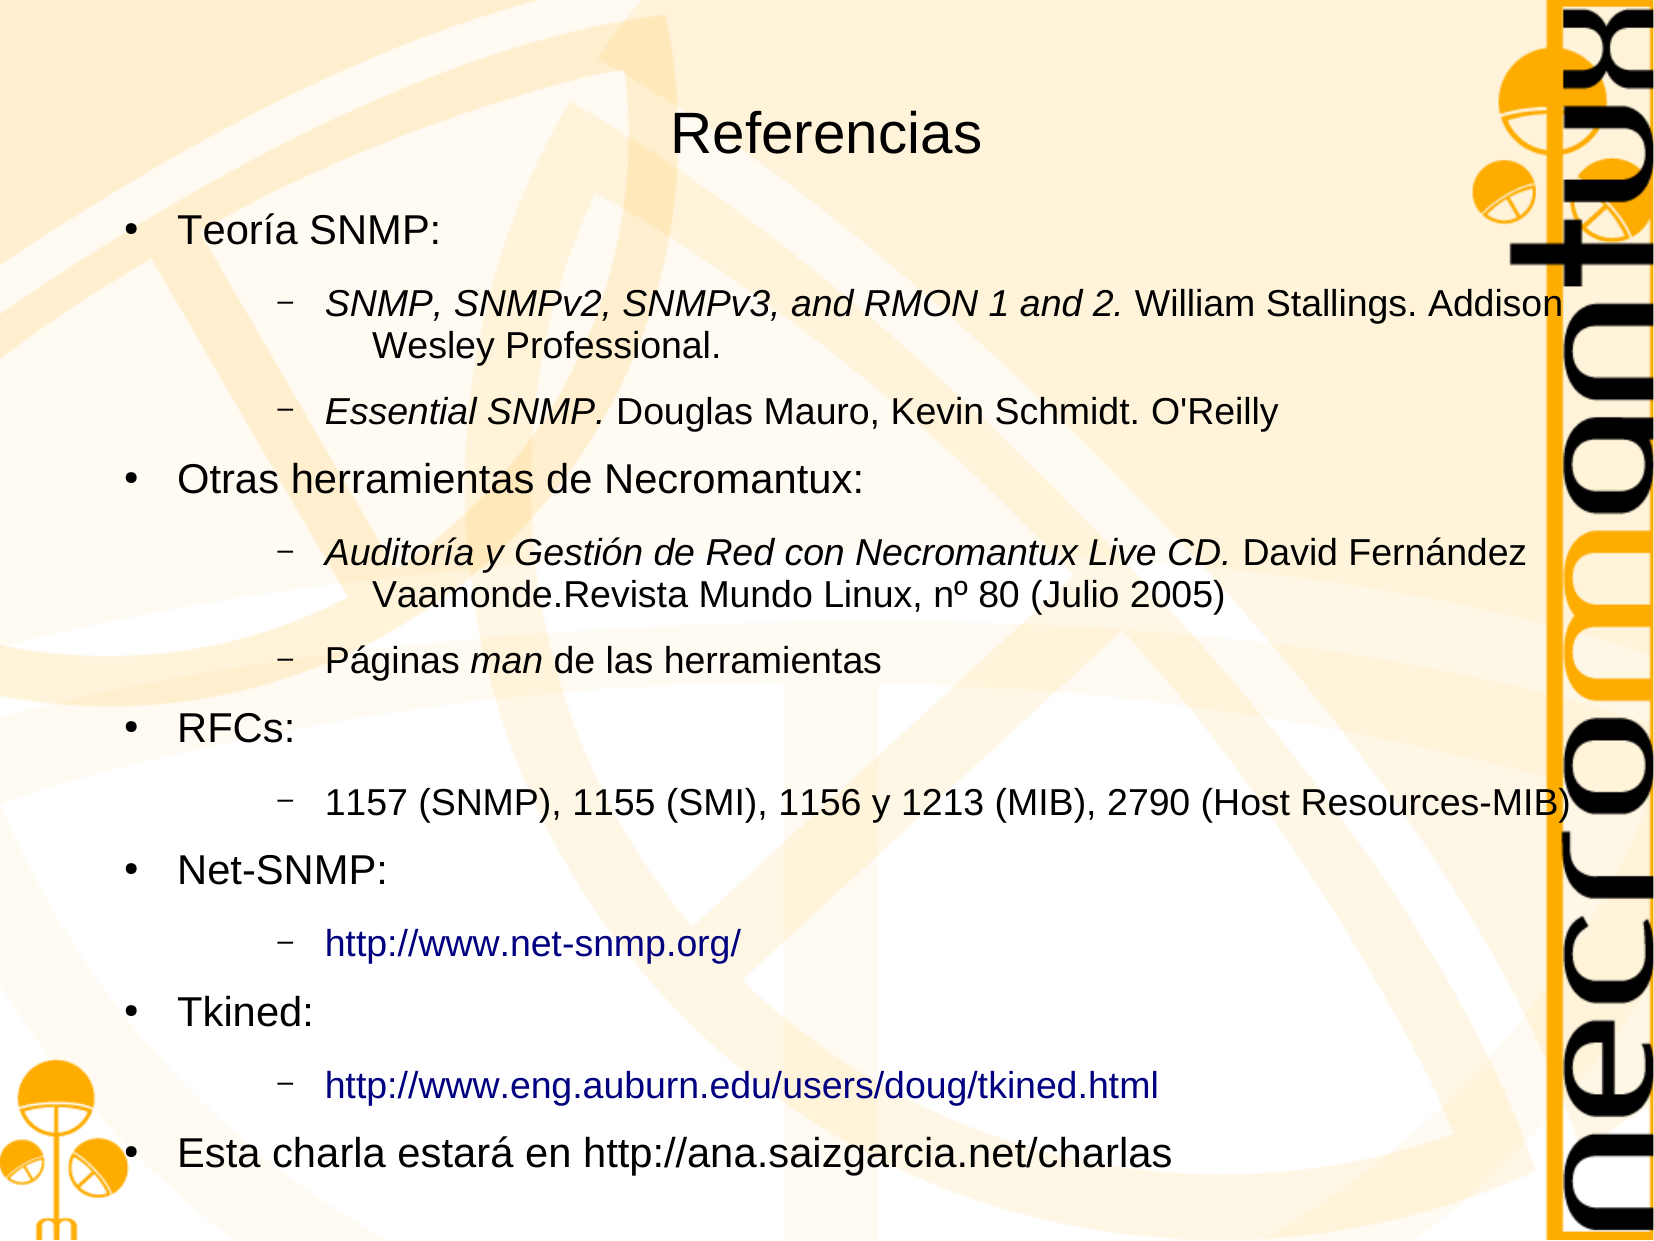

# Referencias
Teoría SNMP:
SNMP, SNMPv2, SNMPv3, and RMON 1 and 2. William Stallings. Addison Wesley Professional.
Essential SNMP. Douglas Mauro, Kevin Schmidt. O'Reilly
Otras herramientas de Necromantux:
Auditoría y Gestión de Red con Necromantux Live CD. David Fernández Vaamonde.Revista Mundo Linux, nº 80 (Julio 2005)
Páginas man de las herramientas
RFCs:
1157 (SNMP), 1155 (SMI), 1156 y 1213 (MIB), 2790 (Host Resources-MIB)
Net-SNMP:
http://www.net-snmp.org/
Tkined:
http://www.eng.auburn.edu/users/doug/tkined.html
Esta charla estará en http://ana.saizgarcia.net/charlas